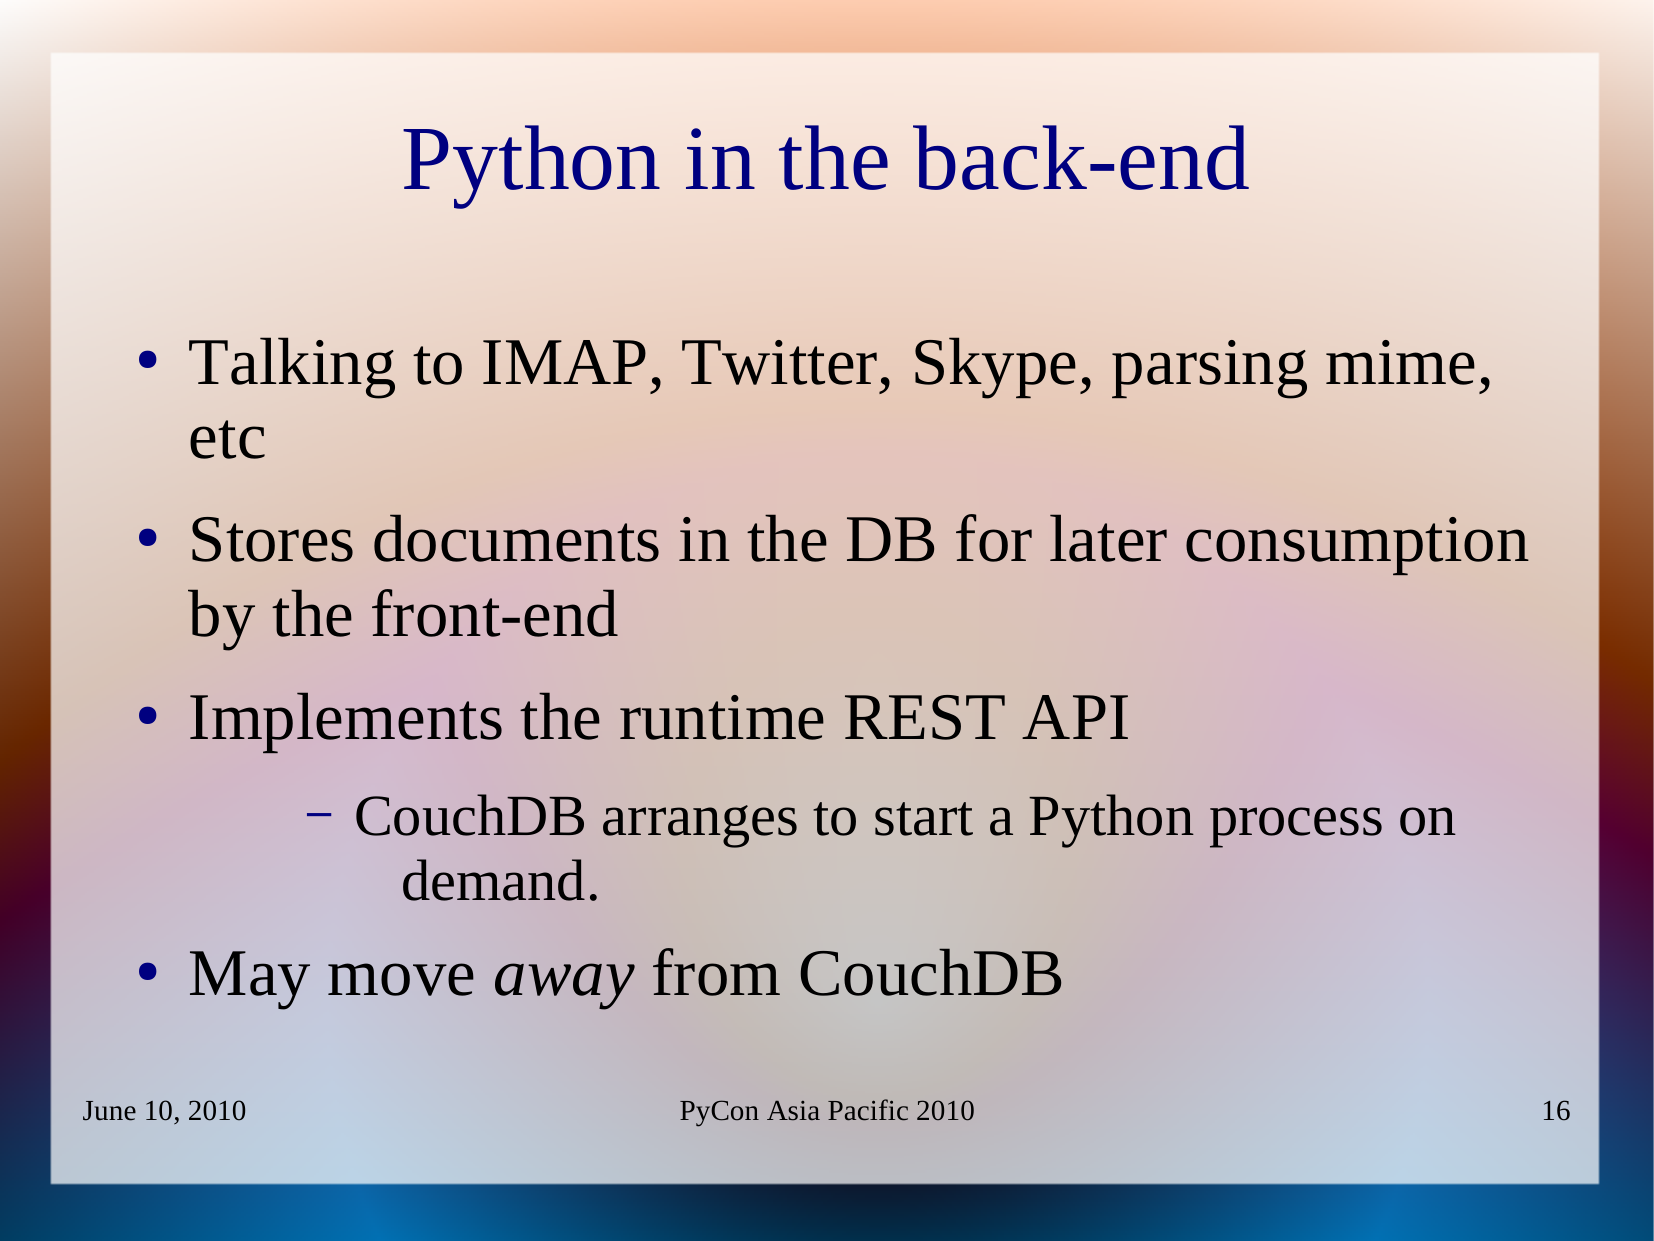

# Python in the back-end
Talking to IMAP, Twitter, Skype, parsing mime, etc
Stores documents in the DB for later consumption by the front-end
Implements the runtime REST API
CouchDB arranges to start a Python process on demand.
May move away from CouchDB
June 10, 2010
PyCon Asia Pacific 2010
16